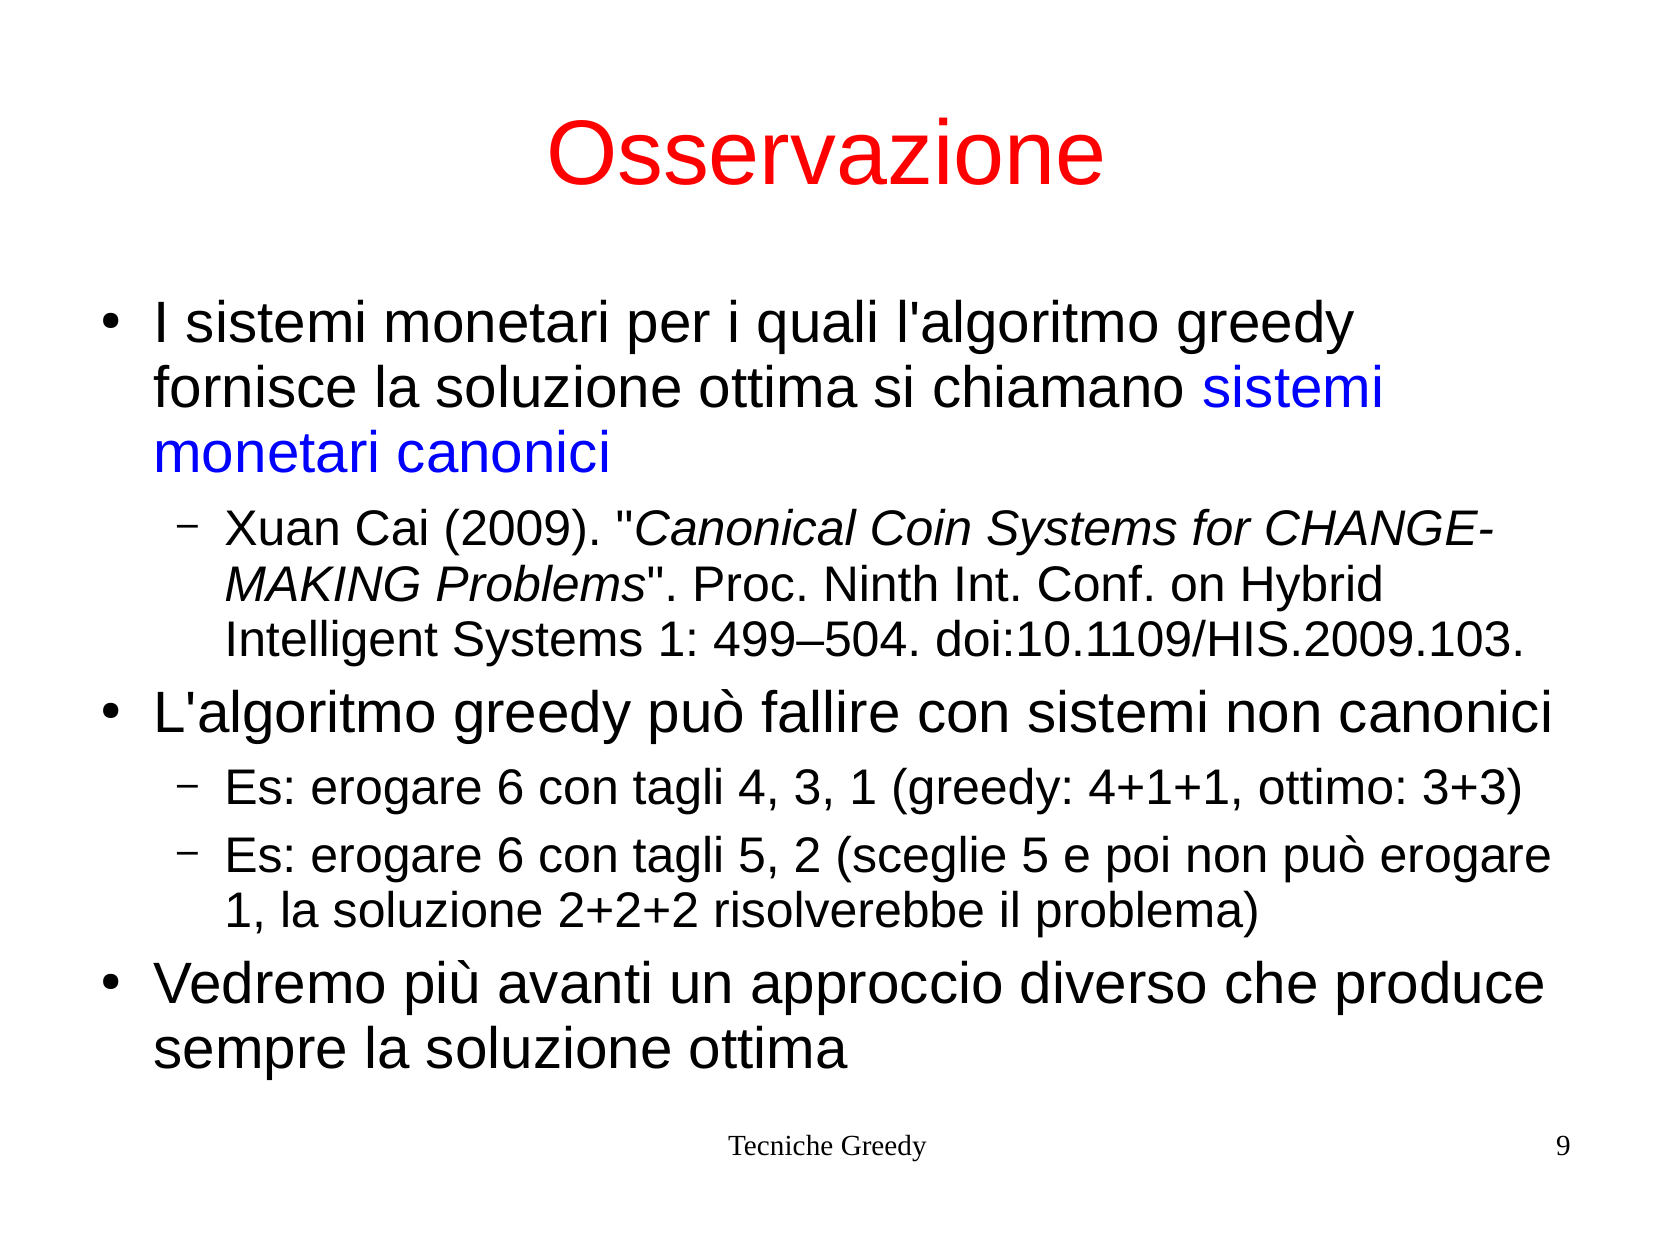

# Osservazione
I sistemi monetari per i quali l'algoritmo greedy fornisce la soluzione ottima si chiamano sistemi monetari canonici
Xuan Cai (2009). "Canonical Coin Systems for CHANGE-MAKING Problems". Proc. Ninth Int. Conf. on Hybrid Intelligent Systems 1: 499–504. doi:10.1109/HIS.2009.103.
L'algoritmo greedy può fallire con sistemi non canonici
Es: erogare 6 con tagli 4, 3, 1 (greedy: 4+1+1, ottimo: 3+3)
Es: erogare 6 con tagli 5, 2 (sceglie 5 e poi non può erogare 1, la soluzione 2+2+2 risolverebbe il problema)
Vedremo più avanti un approccio diverso che produce sempre la soluzione ottima
Tecniche Greedy
9